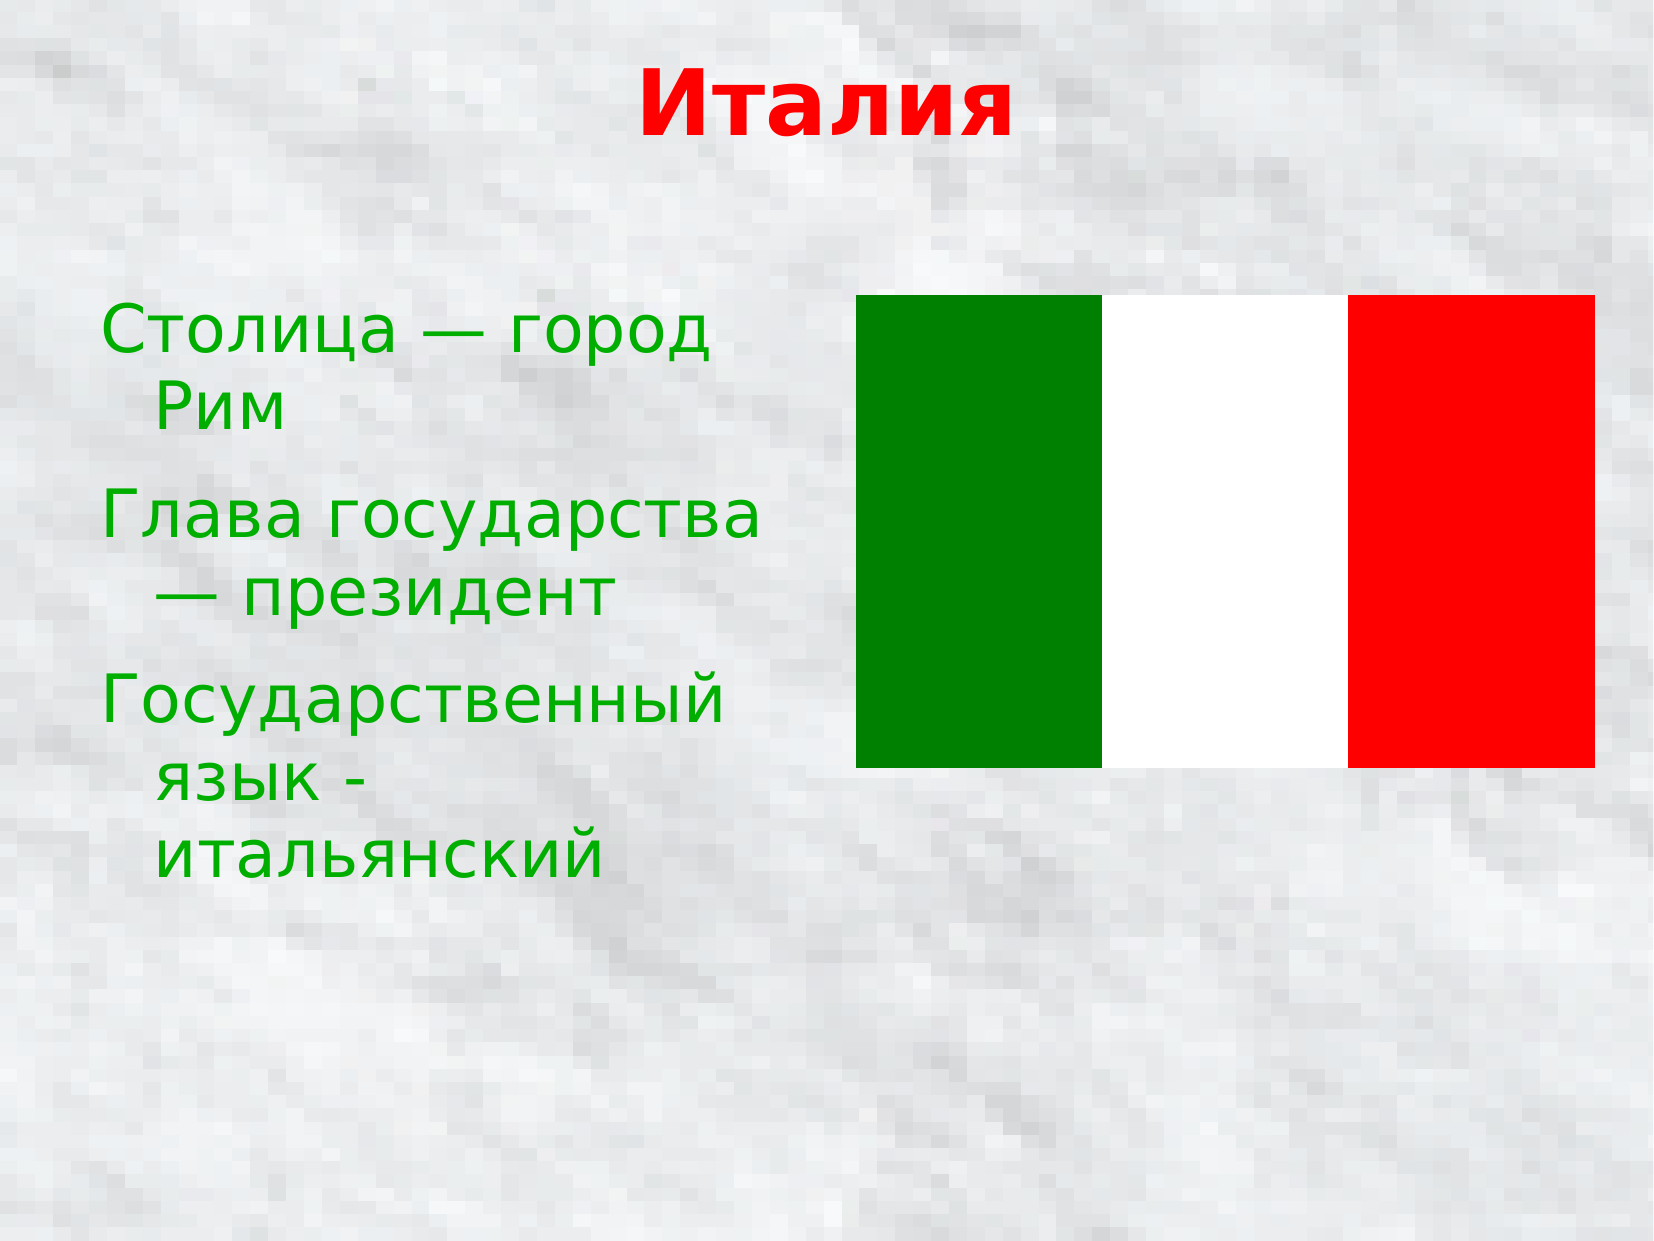

# Италия
Столица — город Рим
Глава государства — президент
Государственный язык - итальянский